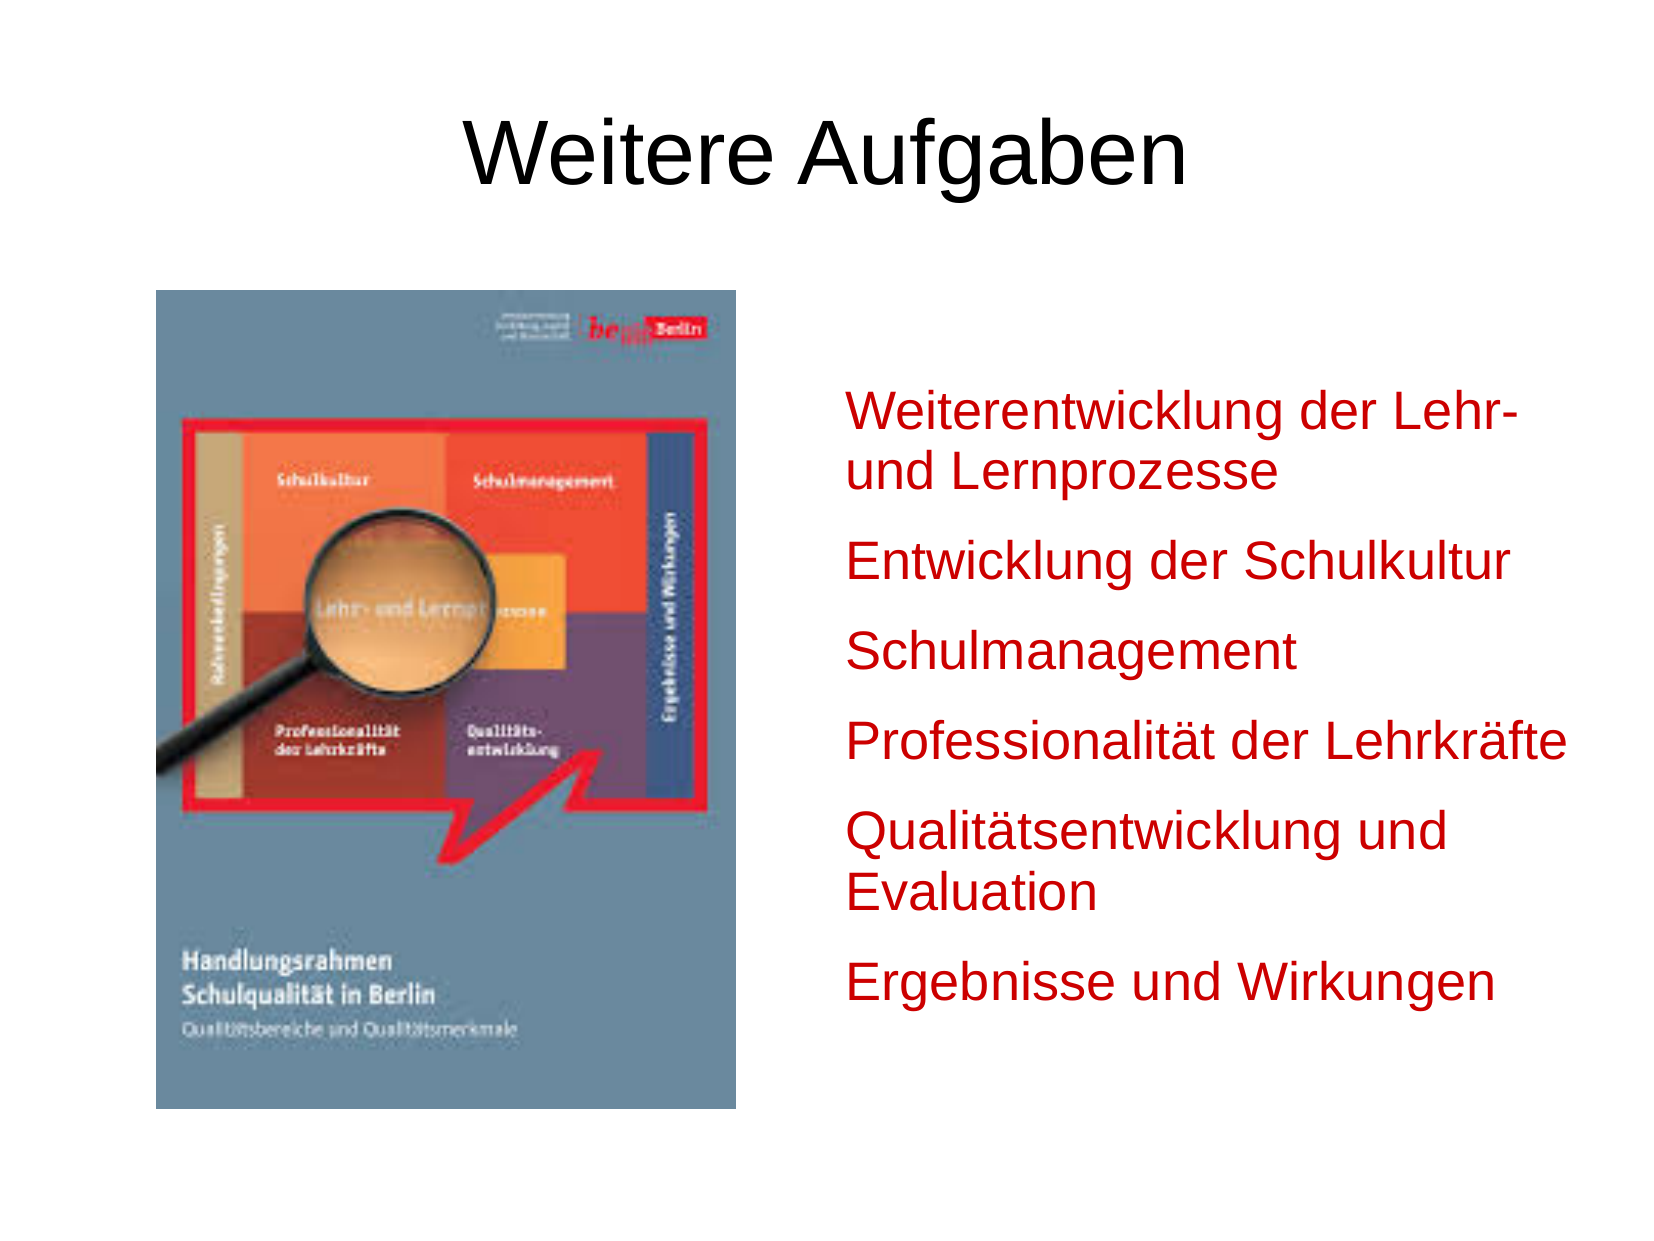

# Weitere Aufgaben
Weiterentwicklung der Lehr- und Lernprozesse
Entwicklung der Schulkultur
Schulmanagement
Professionalität der Lehrkräfte
Qualitätsentwicklung und Evaluation
Ergebnisse und Wirkungen